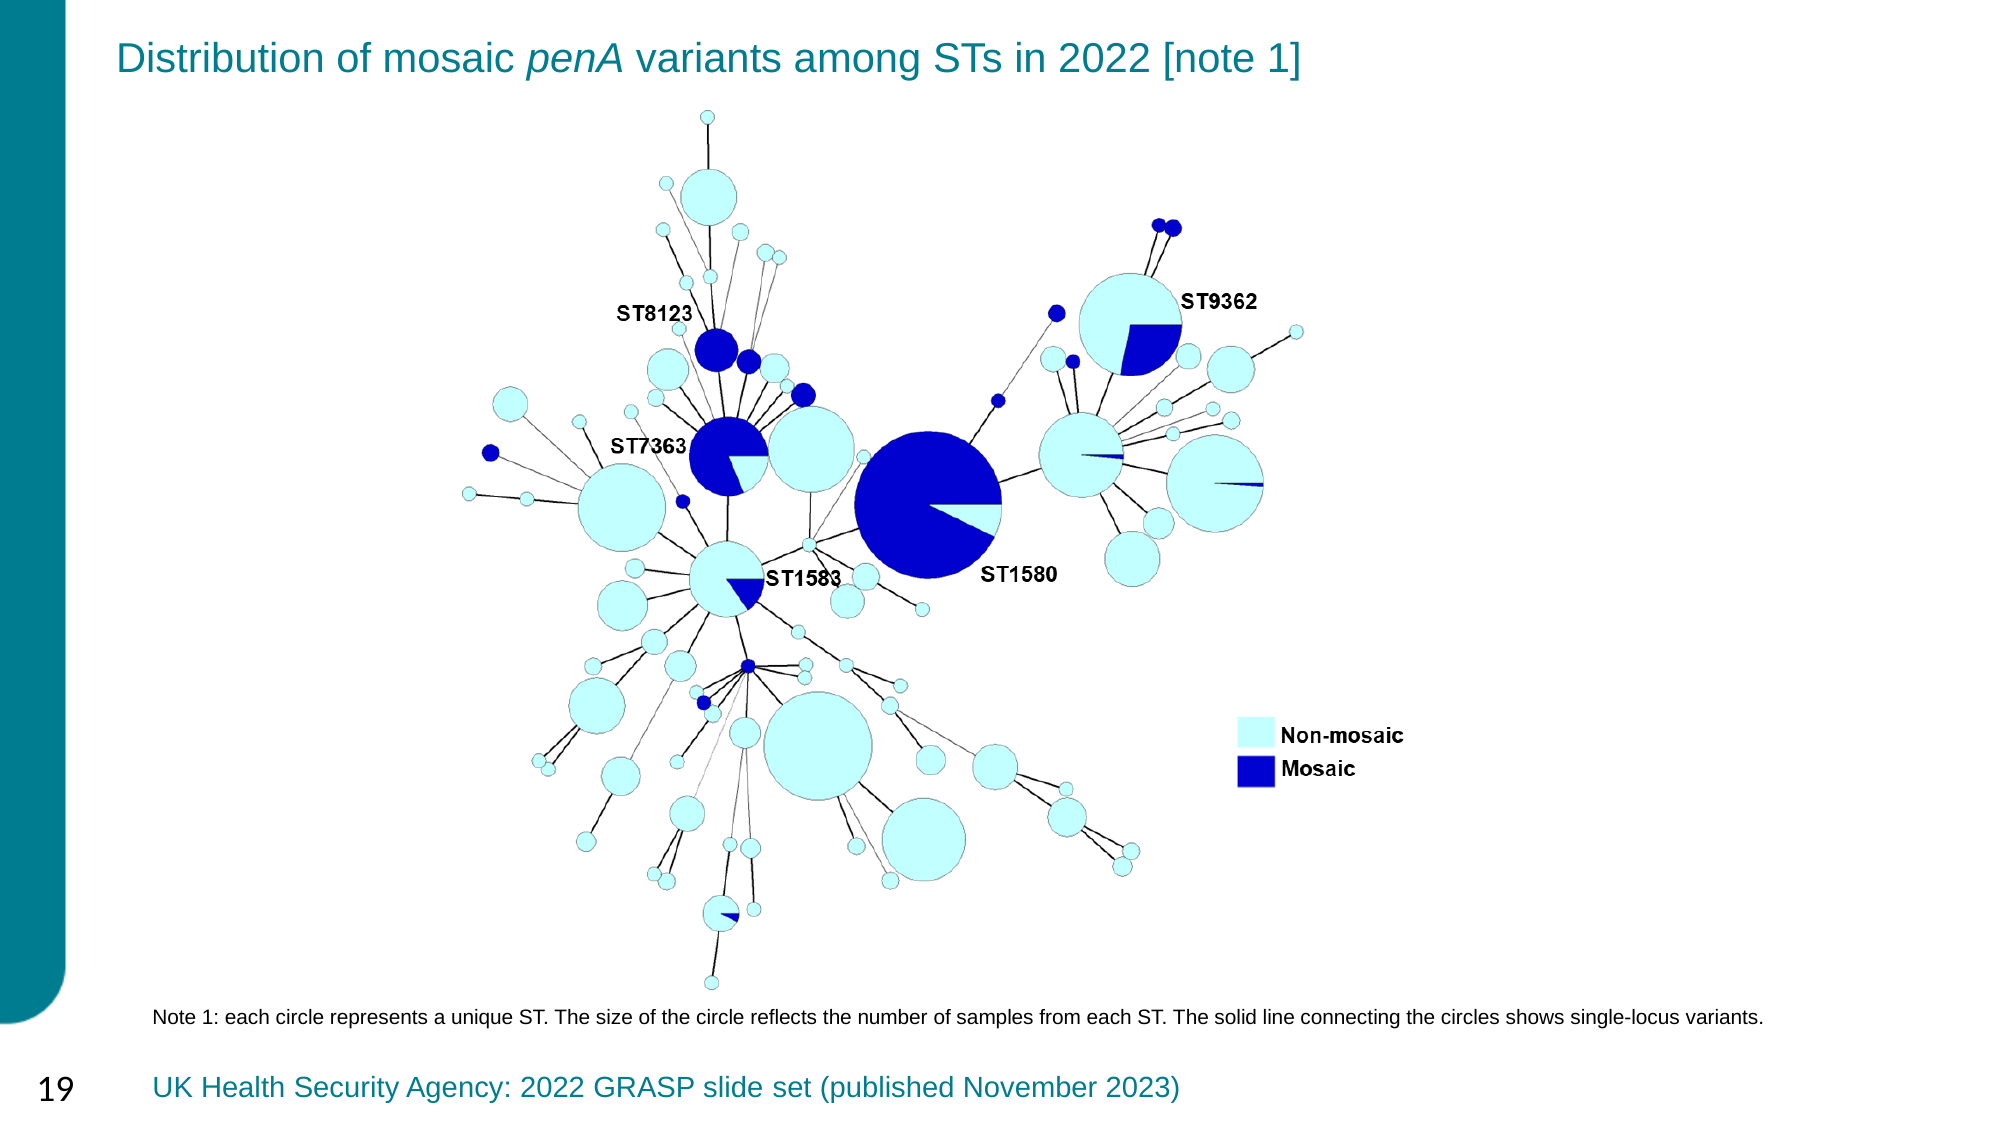

# Distribution of mosaic penA variants among STs in 2022 [note 1]
Note 1: each circle represents a unique ST. The size of the circle reflects the number of samples from each ST. The solid line connecting the circles shows single-locus variants.
19
UK Health Security Agency: 2022 GRASP slide set (published November 2023)